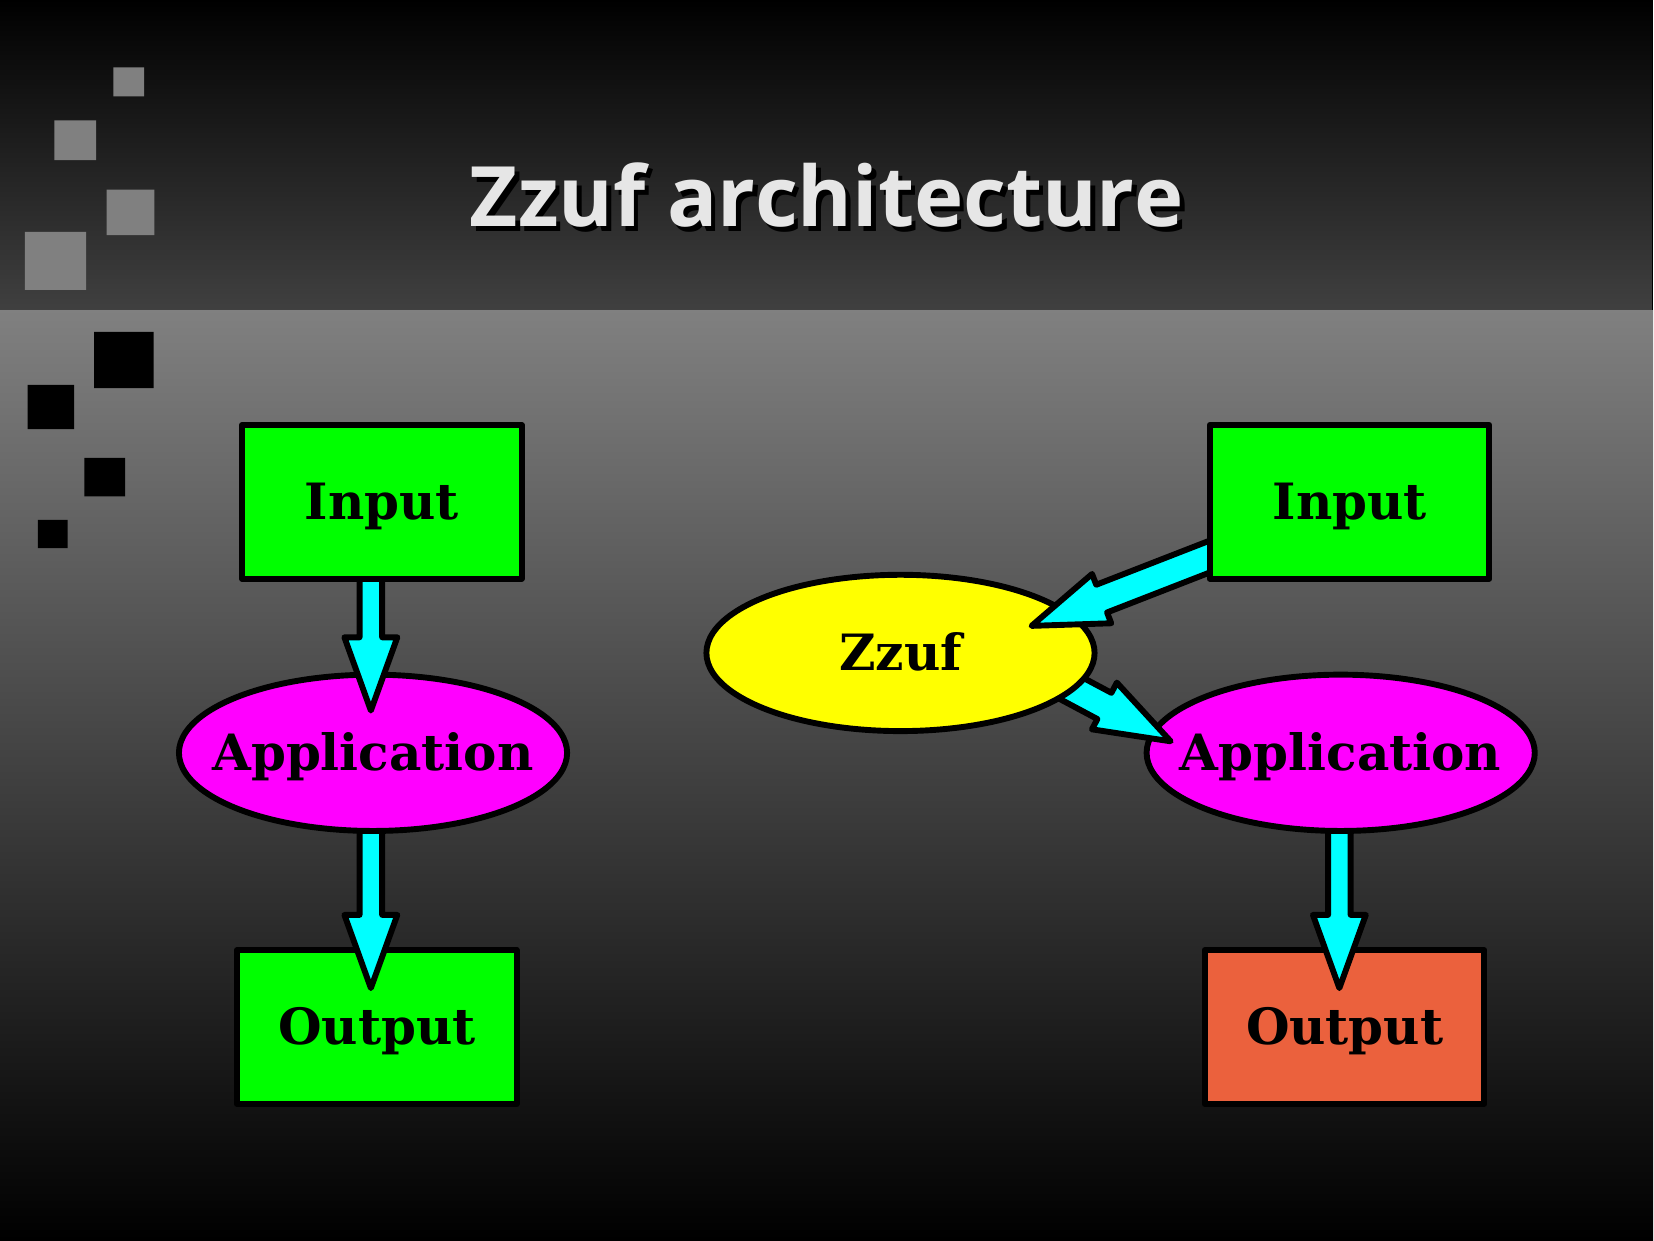

# Zzuf architecture
Input
Input
Zzuf
Application
Application
Output
Output